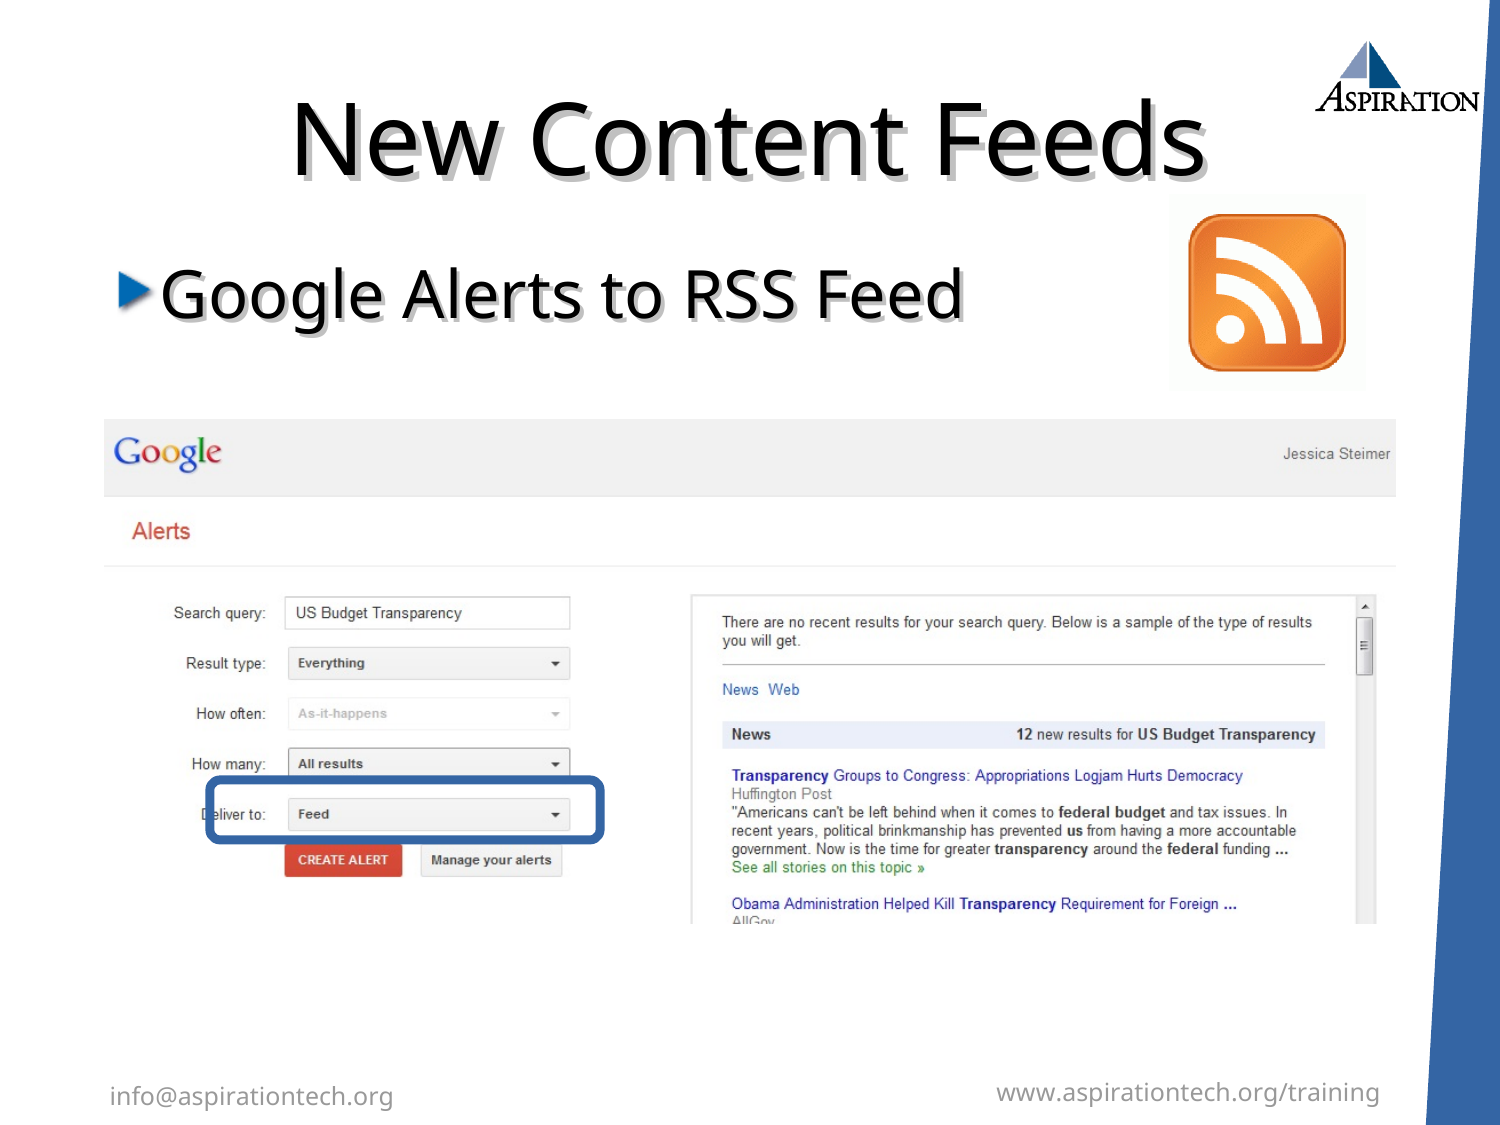

# New Content Feeds
Google Alerts to RSS Feed